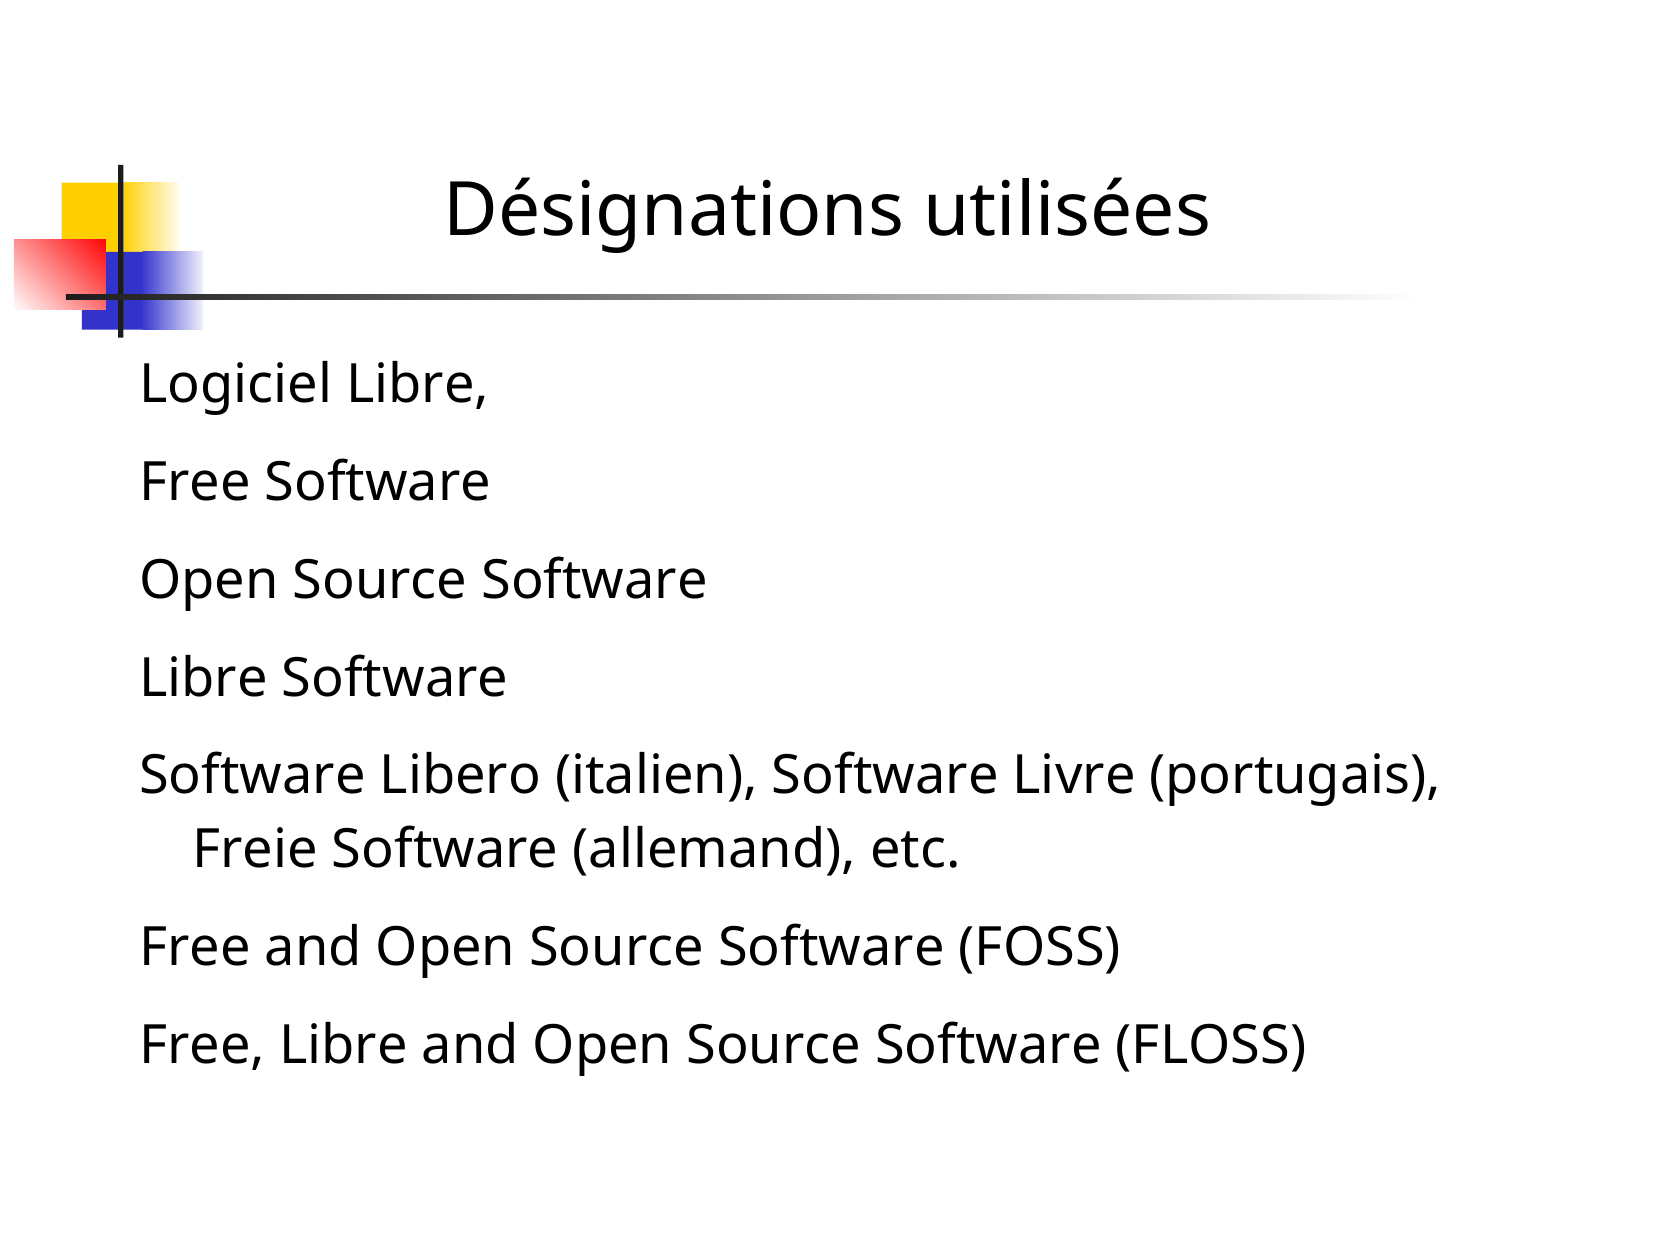

# Désignations utilisées
Logiciel Libre,
Free Software
Open Source Software
Libre Software
Software Libero (italien), Software Livre (portugais), Freie Software (allemand), etc.
Free and Open Source Software (FOSS)
Free, Libre and Open Source Software (FLOSS)